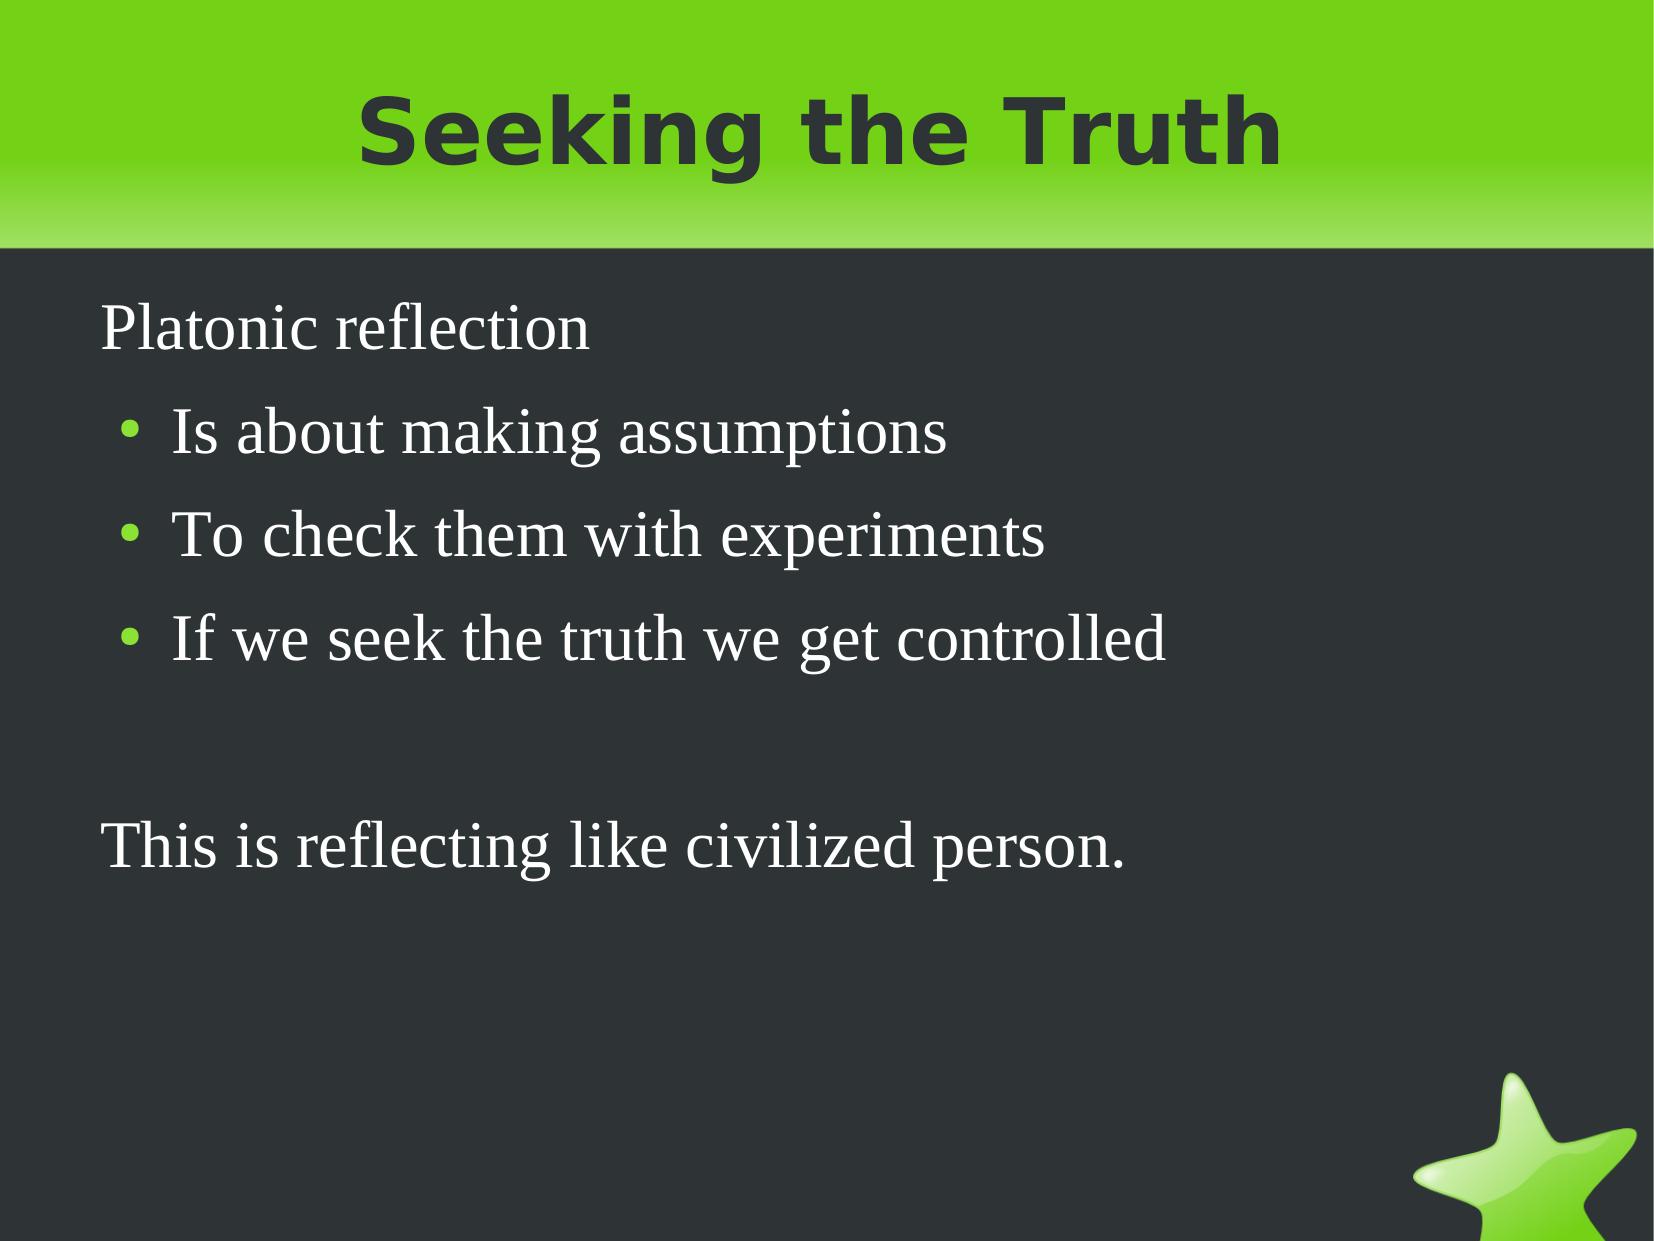

# Seeking the Truth
Platonic reflection
Is about making assumptions
To check them with experiments
If we seek the truth we get controlled
This is reflecting like civilized person.